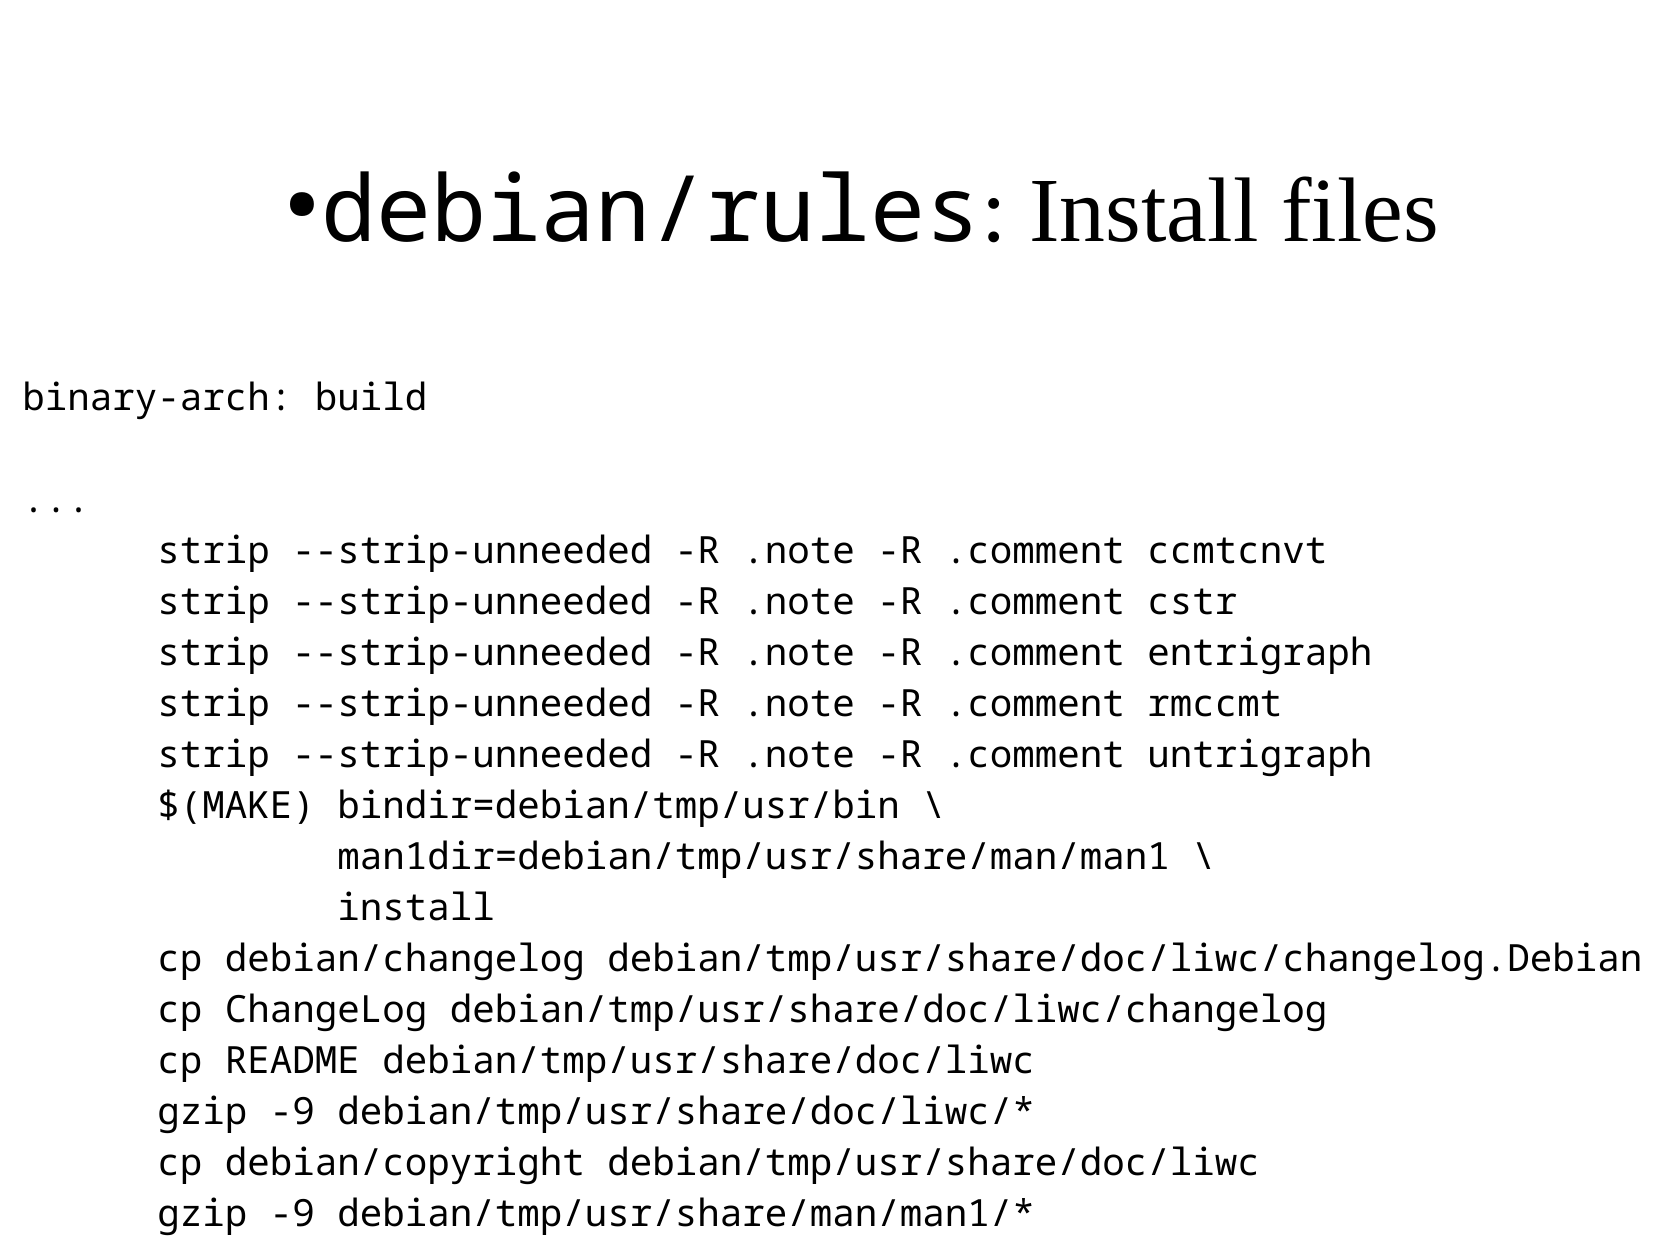

# debian/rules: Install files
binary-arch: build
...
 strip --strip-unneeded -R .note -R .comment ccmtcnvt
 strip --strip-unneeded -R .note -R .comment cstr
 strip --strip-unneeded -R .note -R .comment entrigraph
 strip --strip-unneeded -R .note -R .comment rmccmt
 strip --strip-unneeded -R .note -R .comment untrigraph
 $(MAKE) bindir=debian/tmp/usr/bin \
 man1dir=debian/tmp/usr/share/man/man1 \
 install
 cp debian/changelog debian/tmp/usr/share/doc/liwc/changelog.Debian
 cp ChangeLog debian/tmp/usr/share/doc/liwc/changelog
 cp README debian/tmp/usr/share/doc/liwc
 gzip -9 debian/tmp/usr/share/doc/liwc/*
 cp debian/copyright debian/tmp/usr/share/doc/liwc
 gzip -9 debian/tmp/usr/share/man/man1/*
...